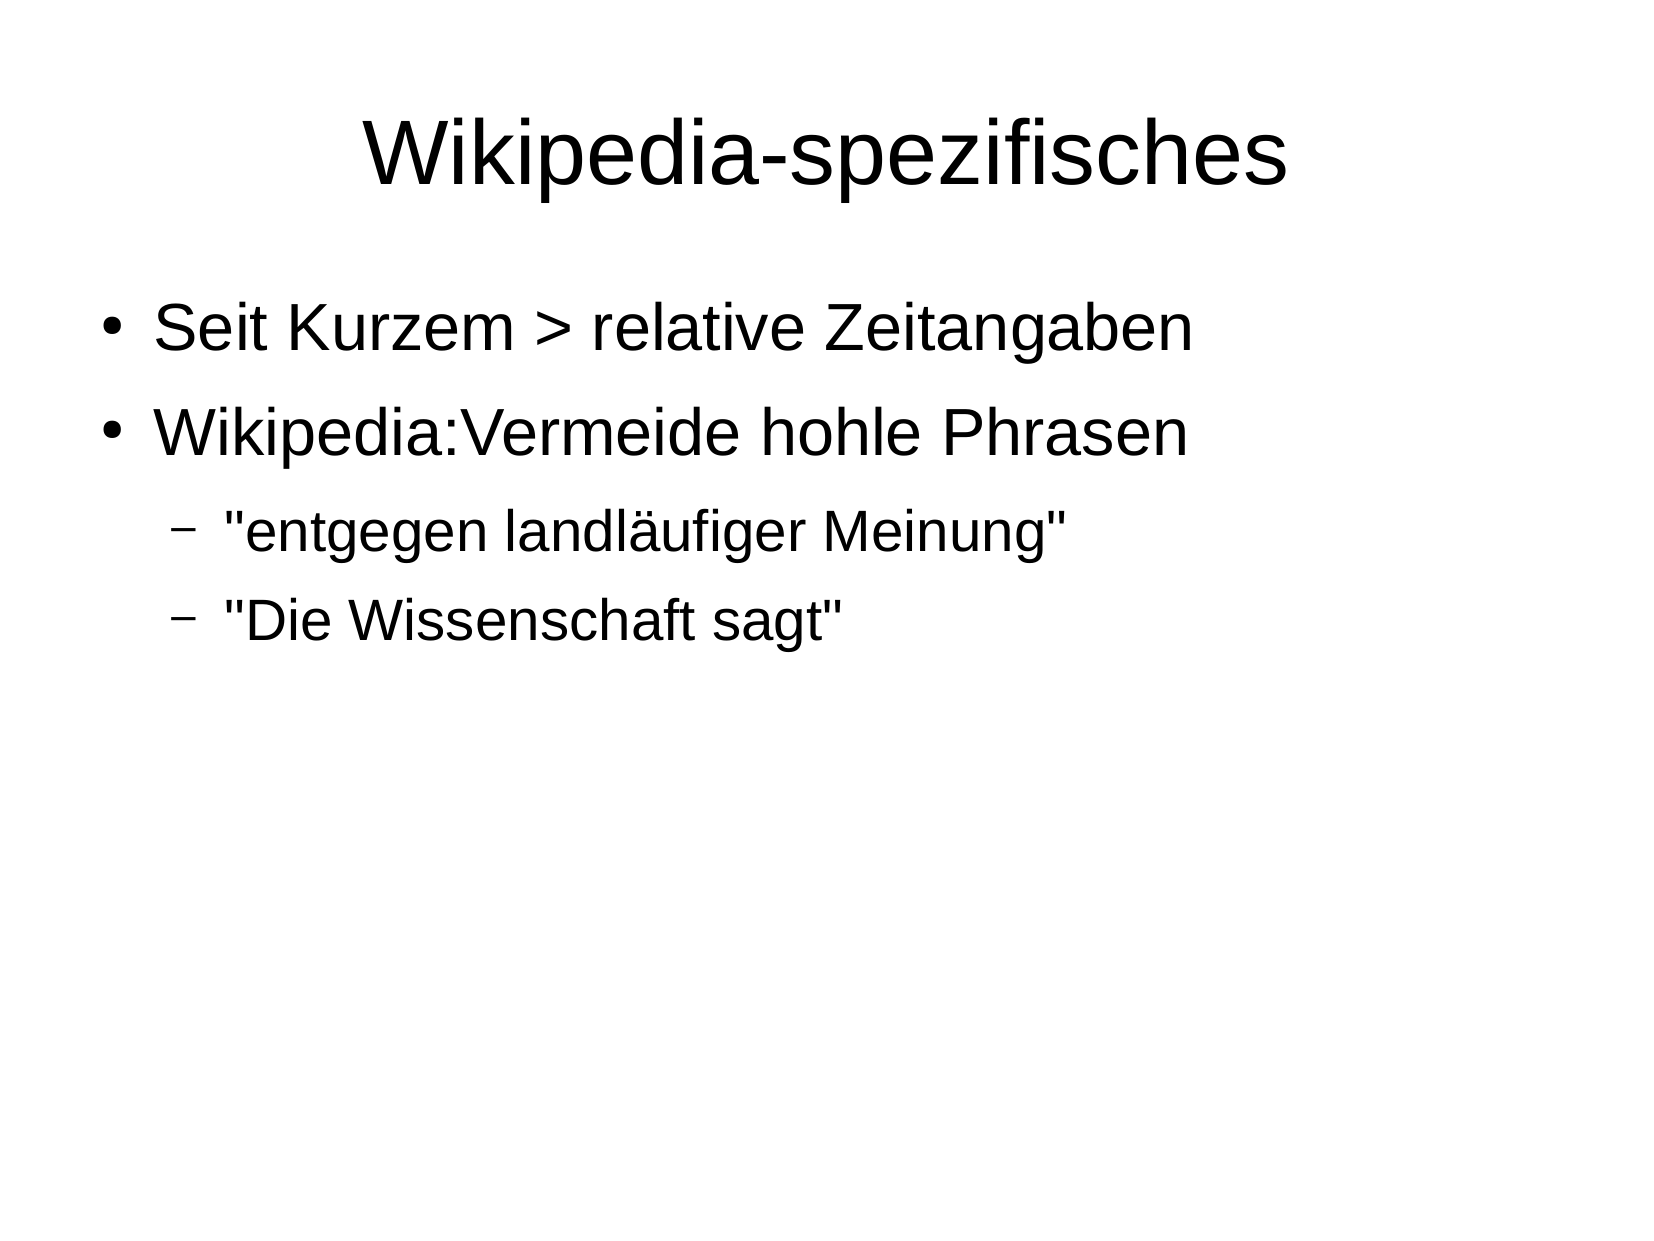

# Wikipedia-spezifisches
Seit Kurzem > relative Zeitangaben
Wikipedia:Vermeide hohle Phrasen
"entgegen landläufiger Meinung"
"Die Wissenschaft sagt"